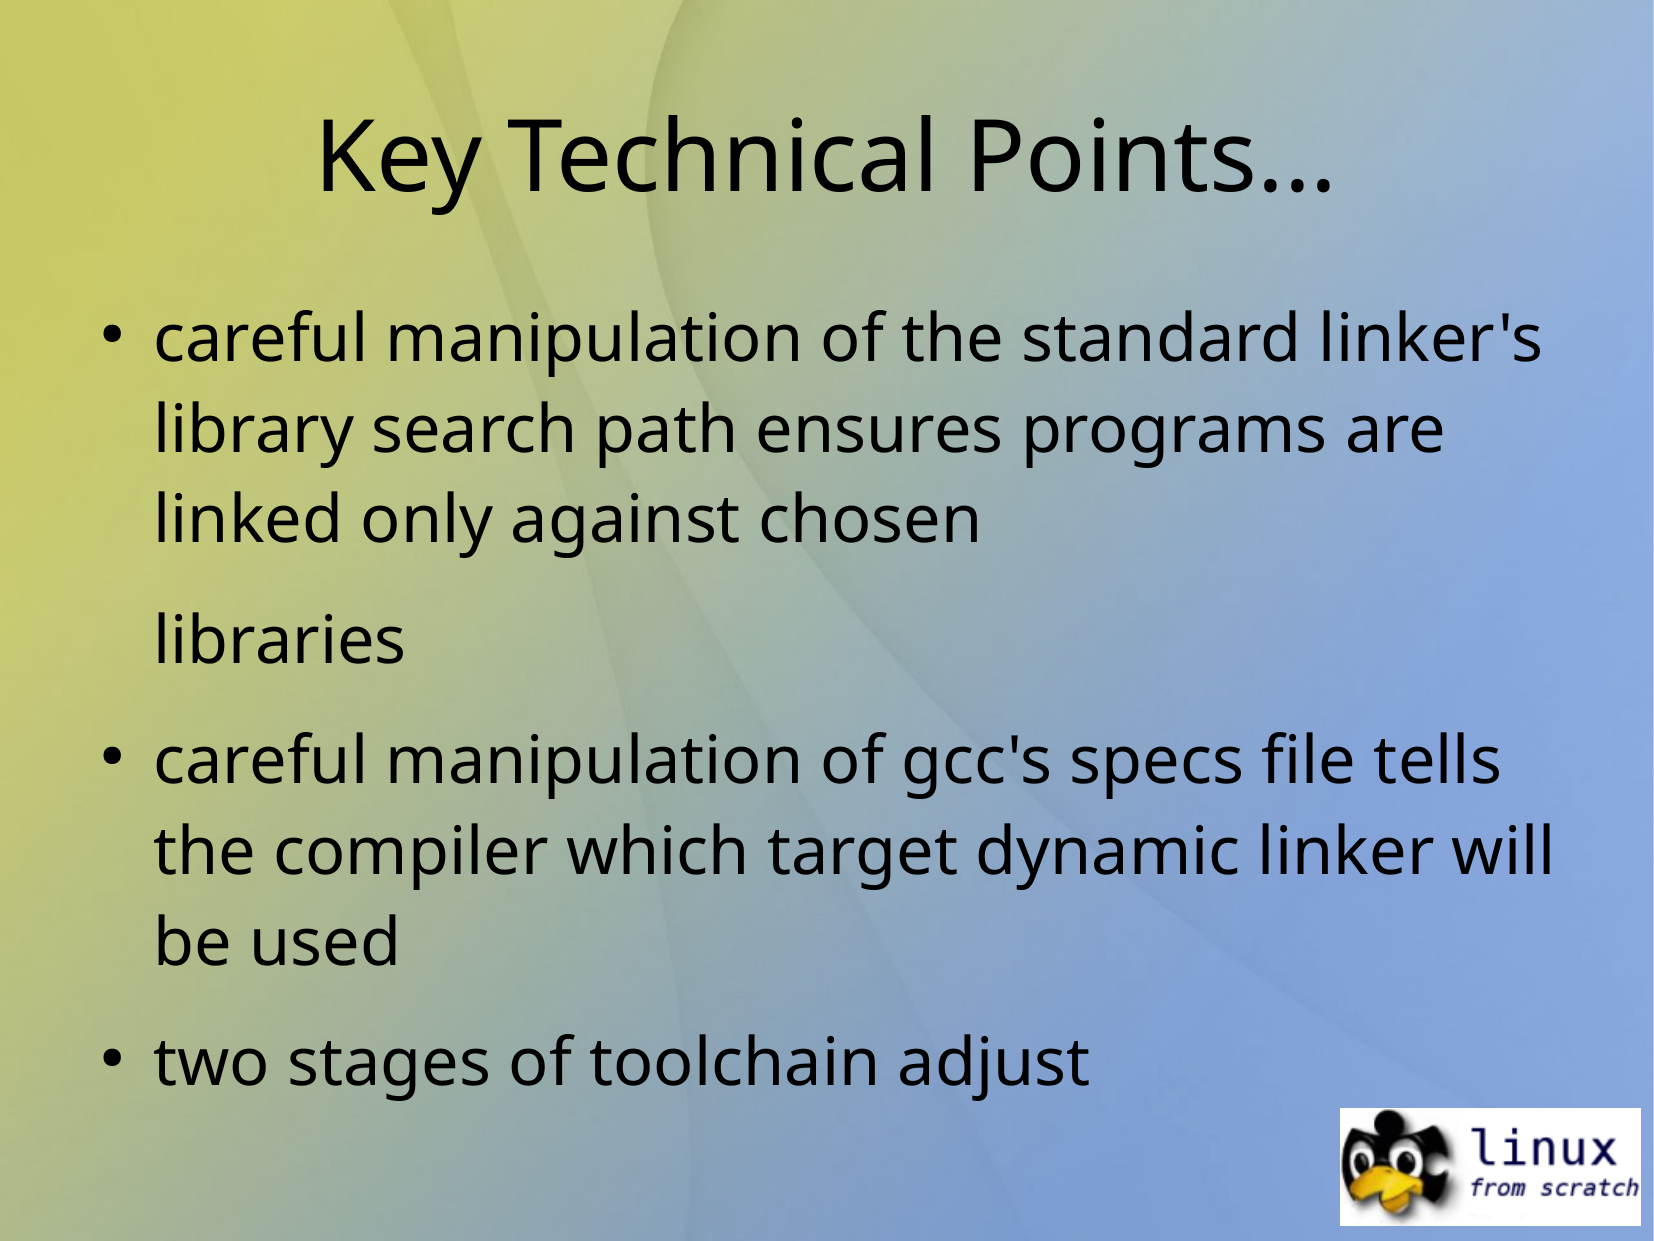

# Key Technical Points...
careful manipulation of the standard linker's library search path ensures programs are linked only against chosen
libraries
careful manipulation of gcc's specs file tells the compiler which target dynamic linker will be used
two stages of toolchain adjust